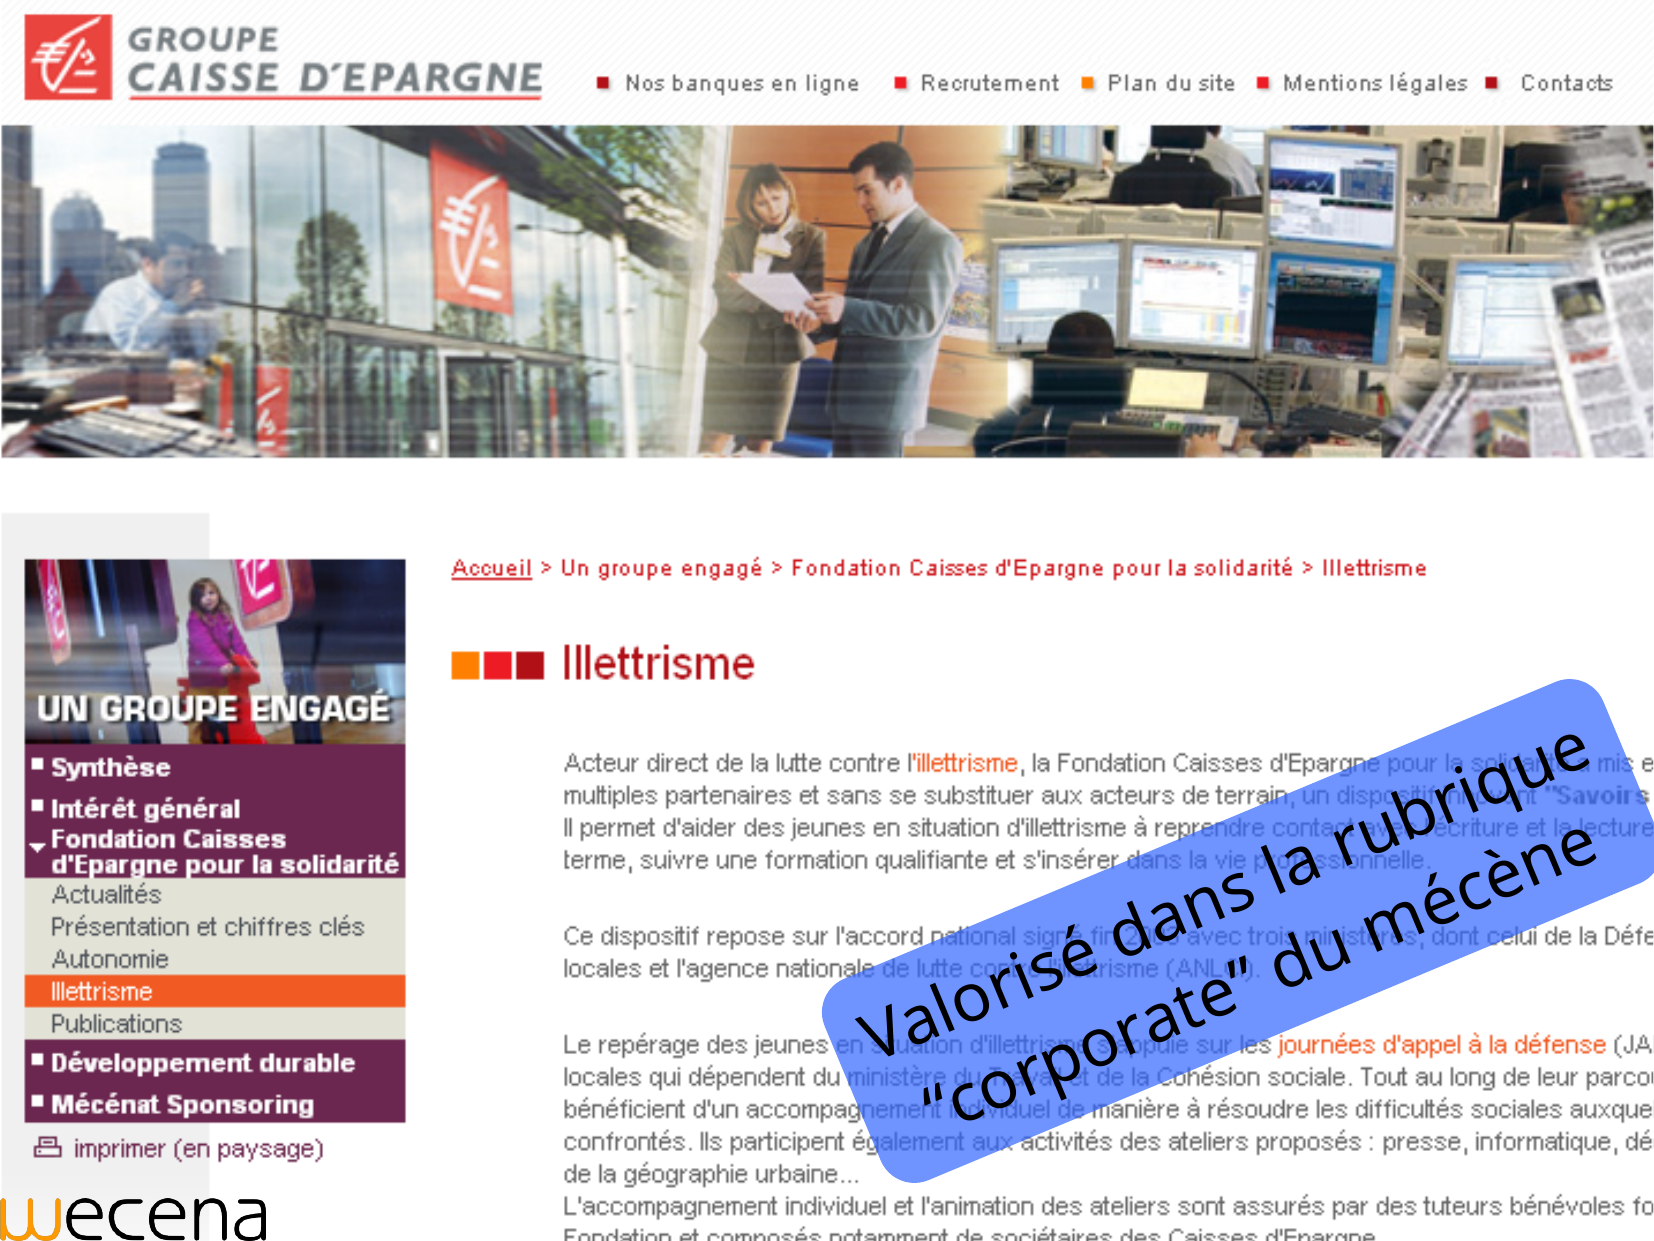

Valorisé dans la rubrique “corporate” du mécène